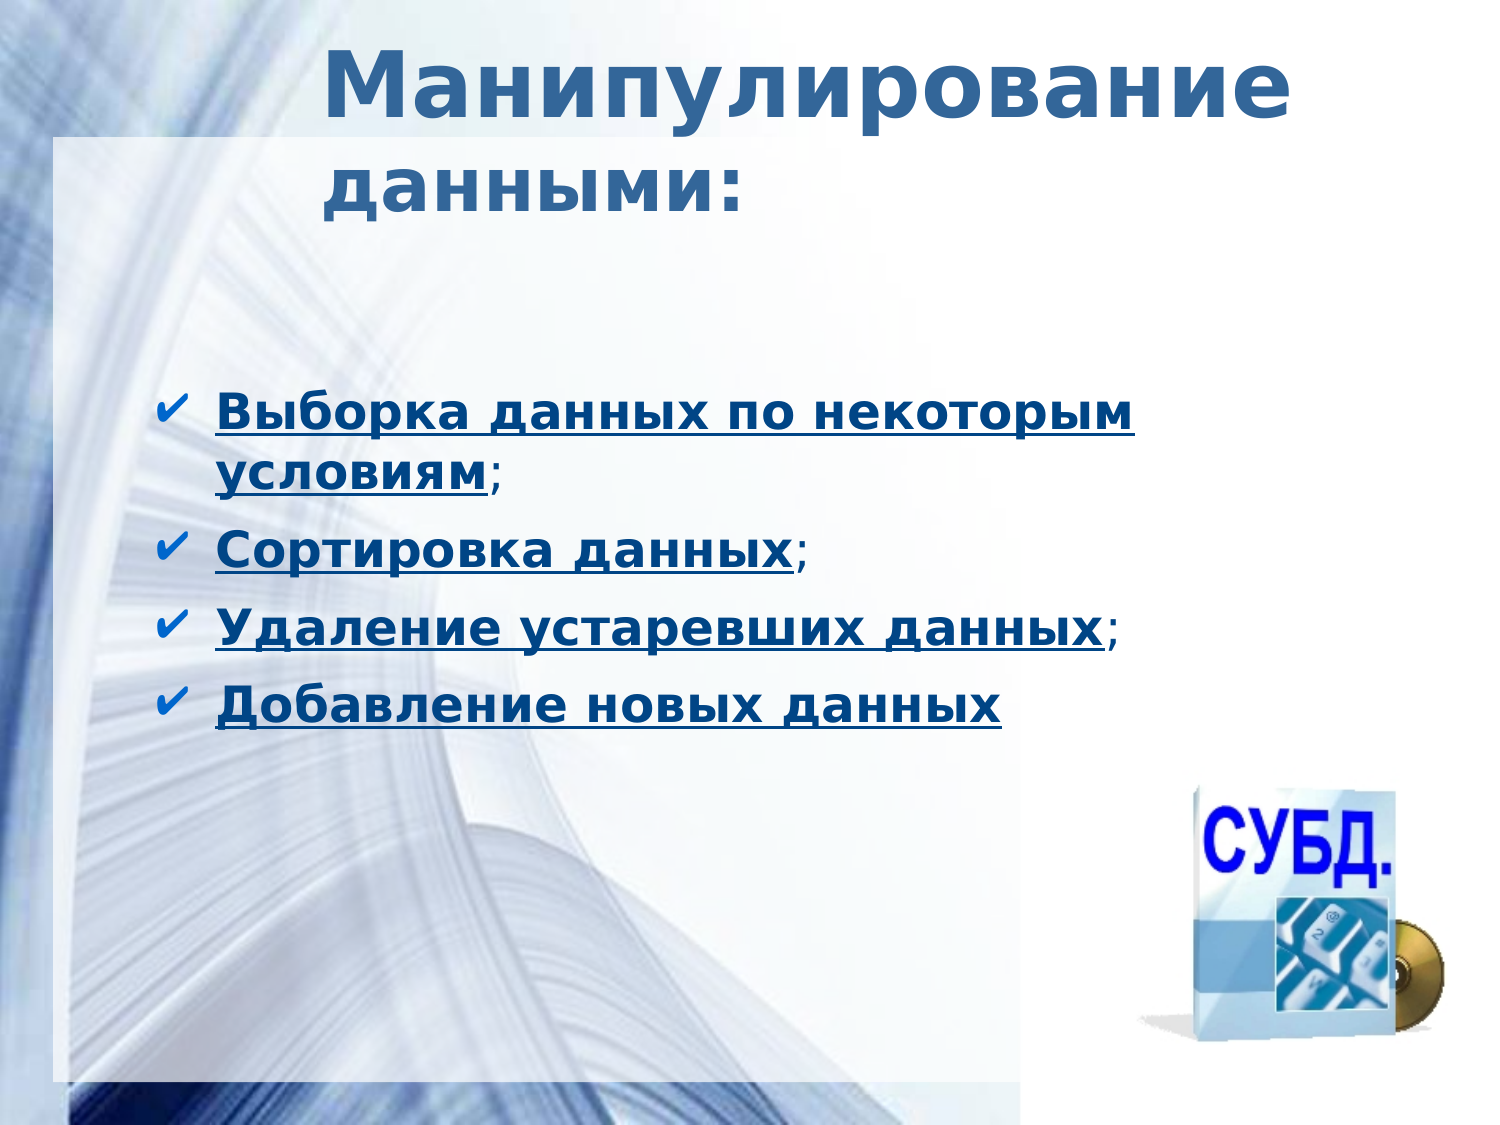

Манипулирование
данными:
Выборка данных по некоторым условиям;
Сортировка данных;
Удаление устаревших данных;
Добавление новых данных